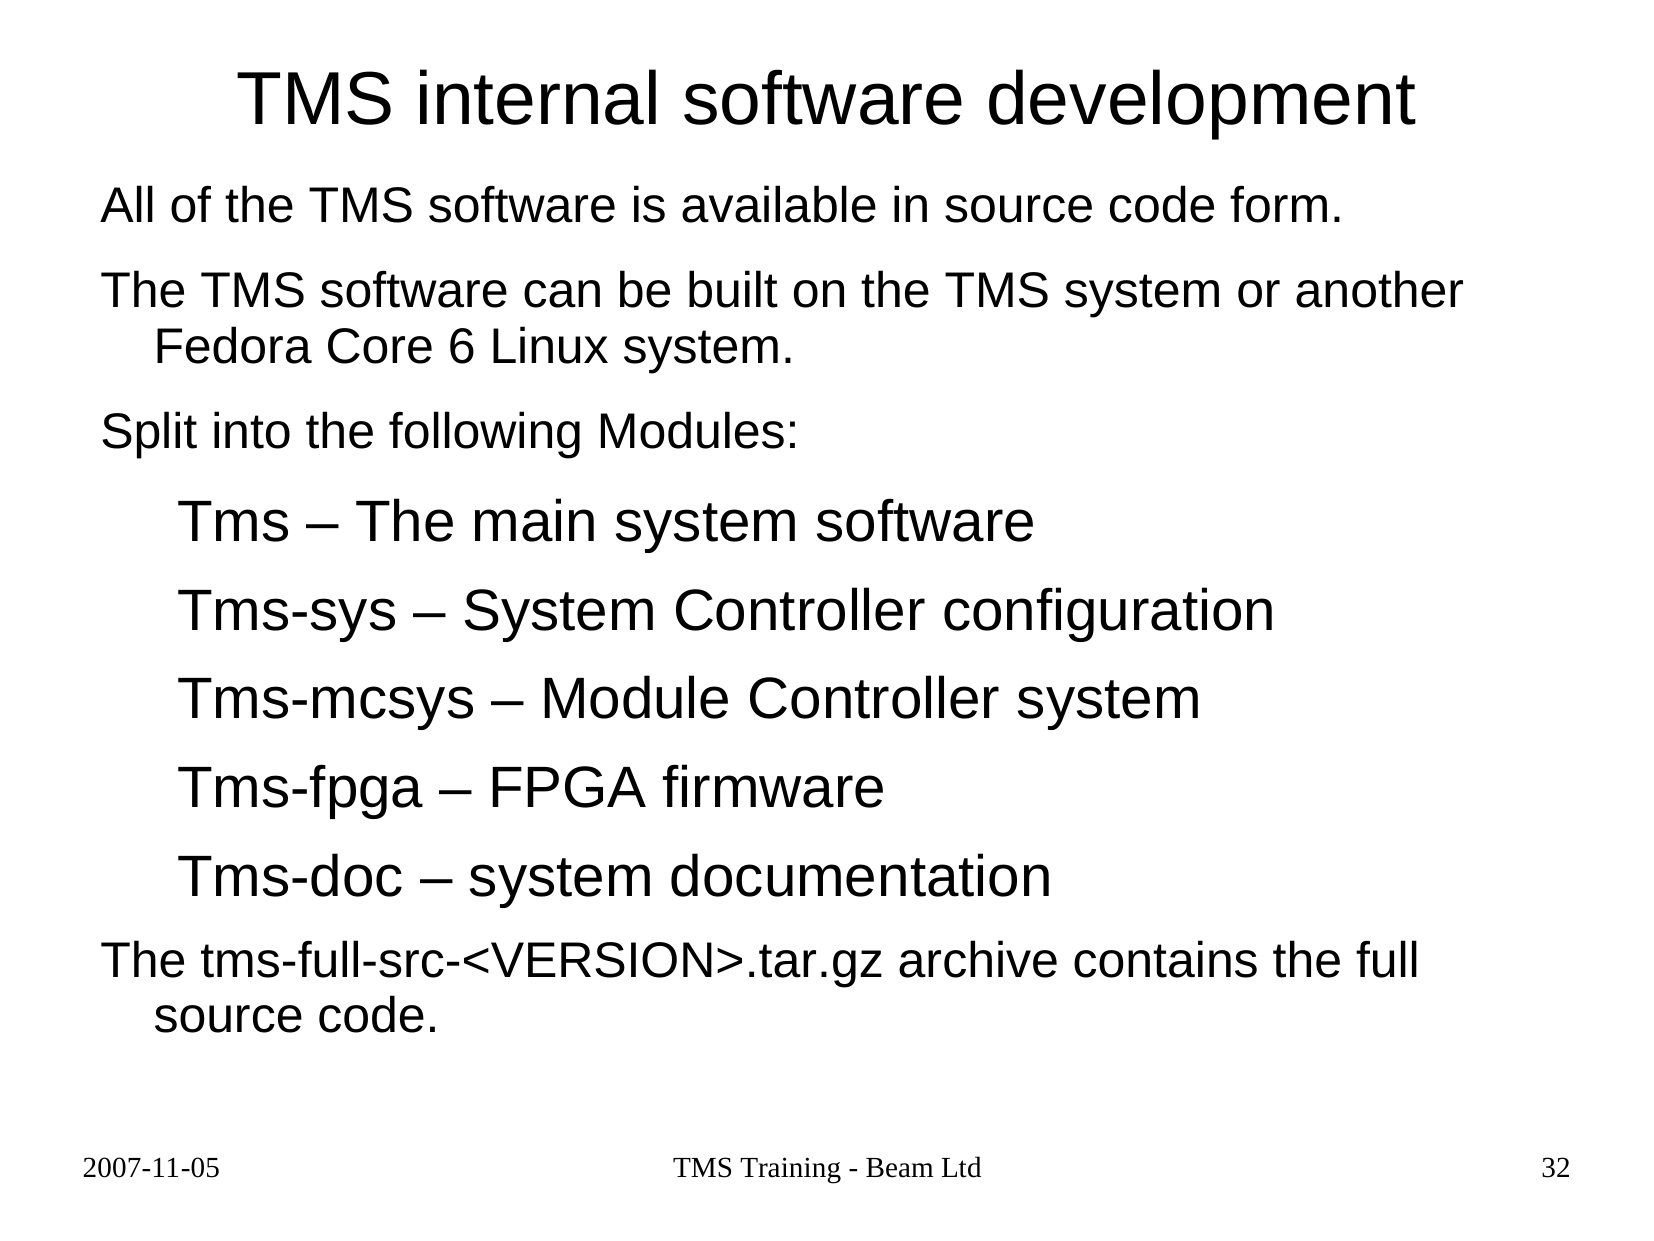

# TMS internal software development
All of the TMS software is available in source code form.
The TMS software can be built on the TMS system or another Fedora Core 6 Linux system.
Split into the following Modules:
Tms – The main system software
Tms-sys – System Controller configuration
Tms-mcsys – Module Controller system
Tms-fpga – FPGA firmware
Tms-doc – system documentation
The tms-full-src-<VERSION>.tar.gz archive contains the full source code.
32